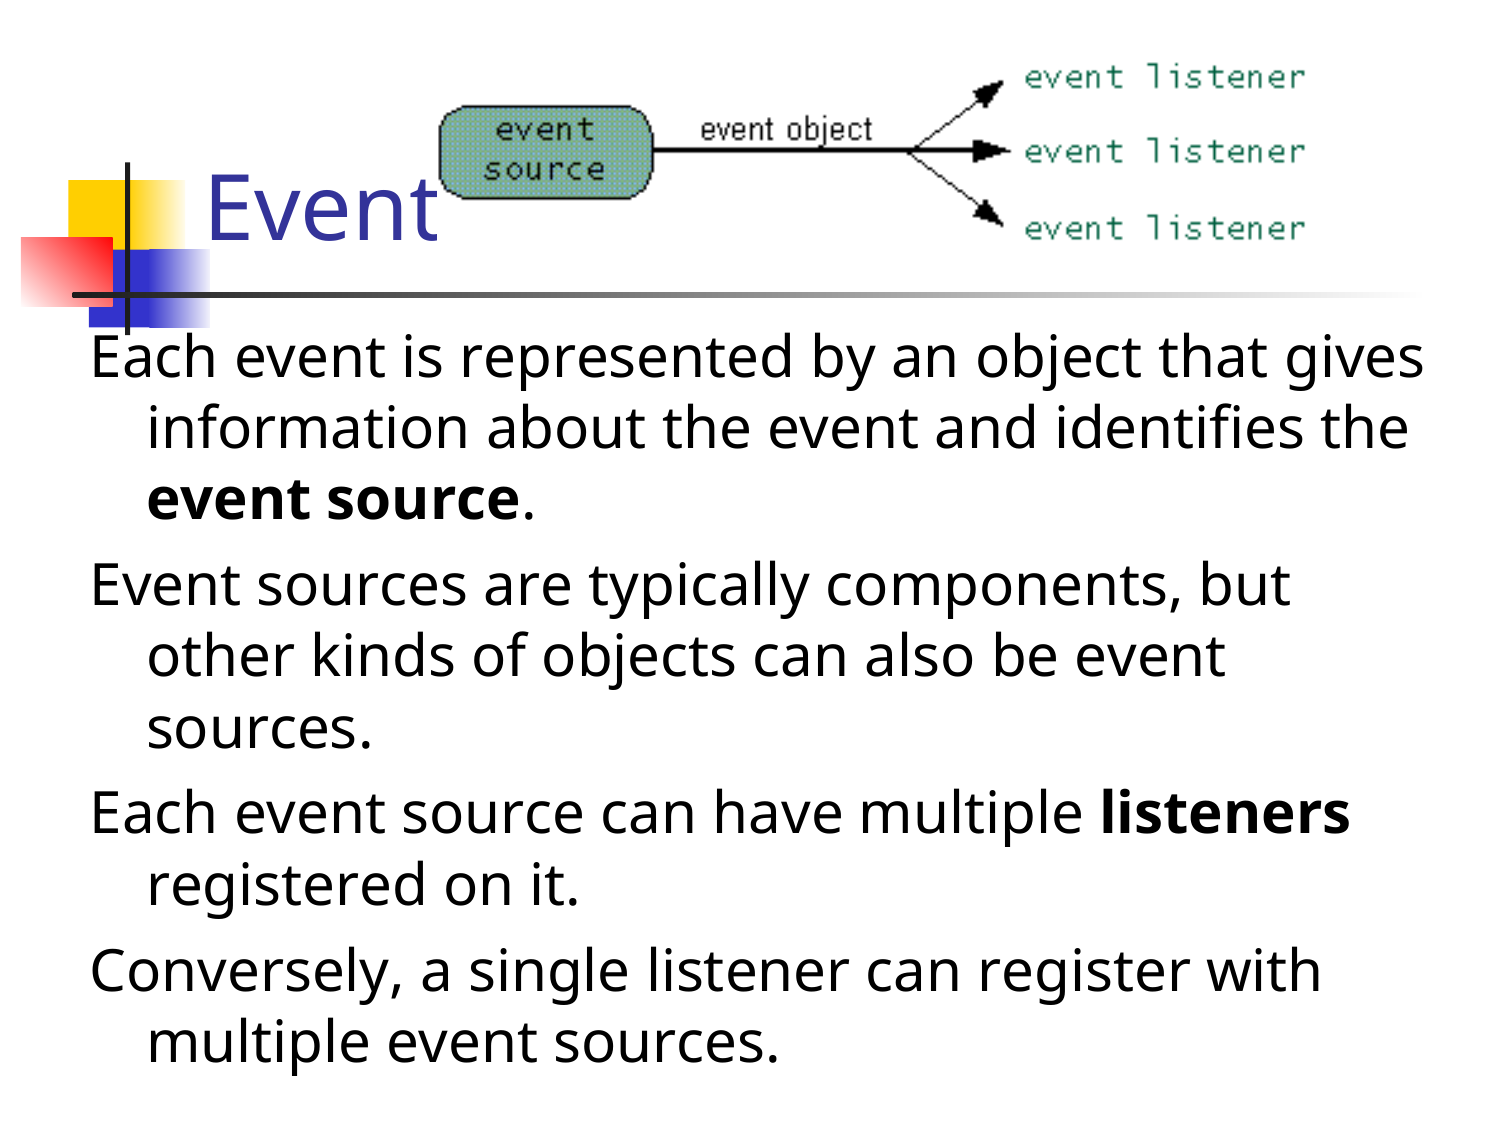

# Events
Each event is represented by an object that gives information about the event and identifies the event source.
Event sources are typically components, but other kinds of objects can also be event sources.
Each event source can have multiple listeners registered on it.
Conversely, a single listener can register with multiple event sources.